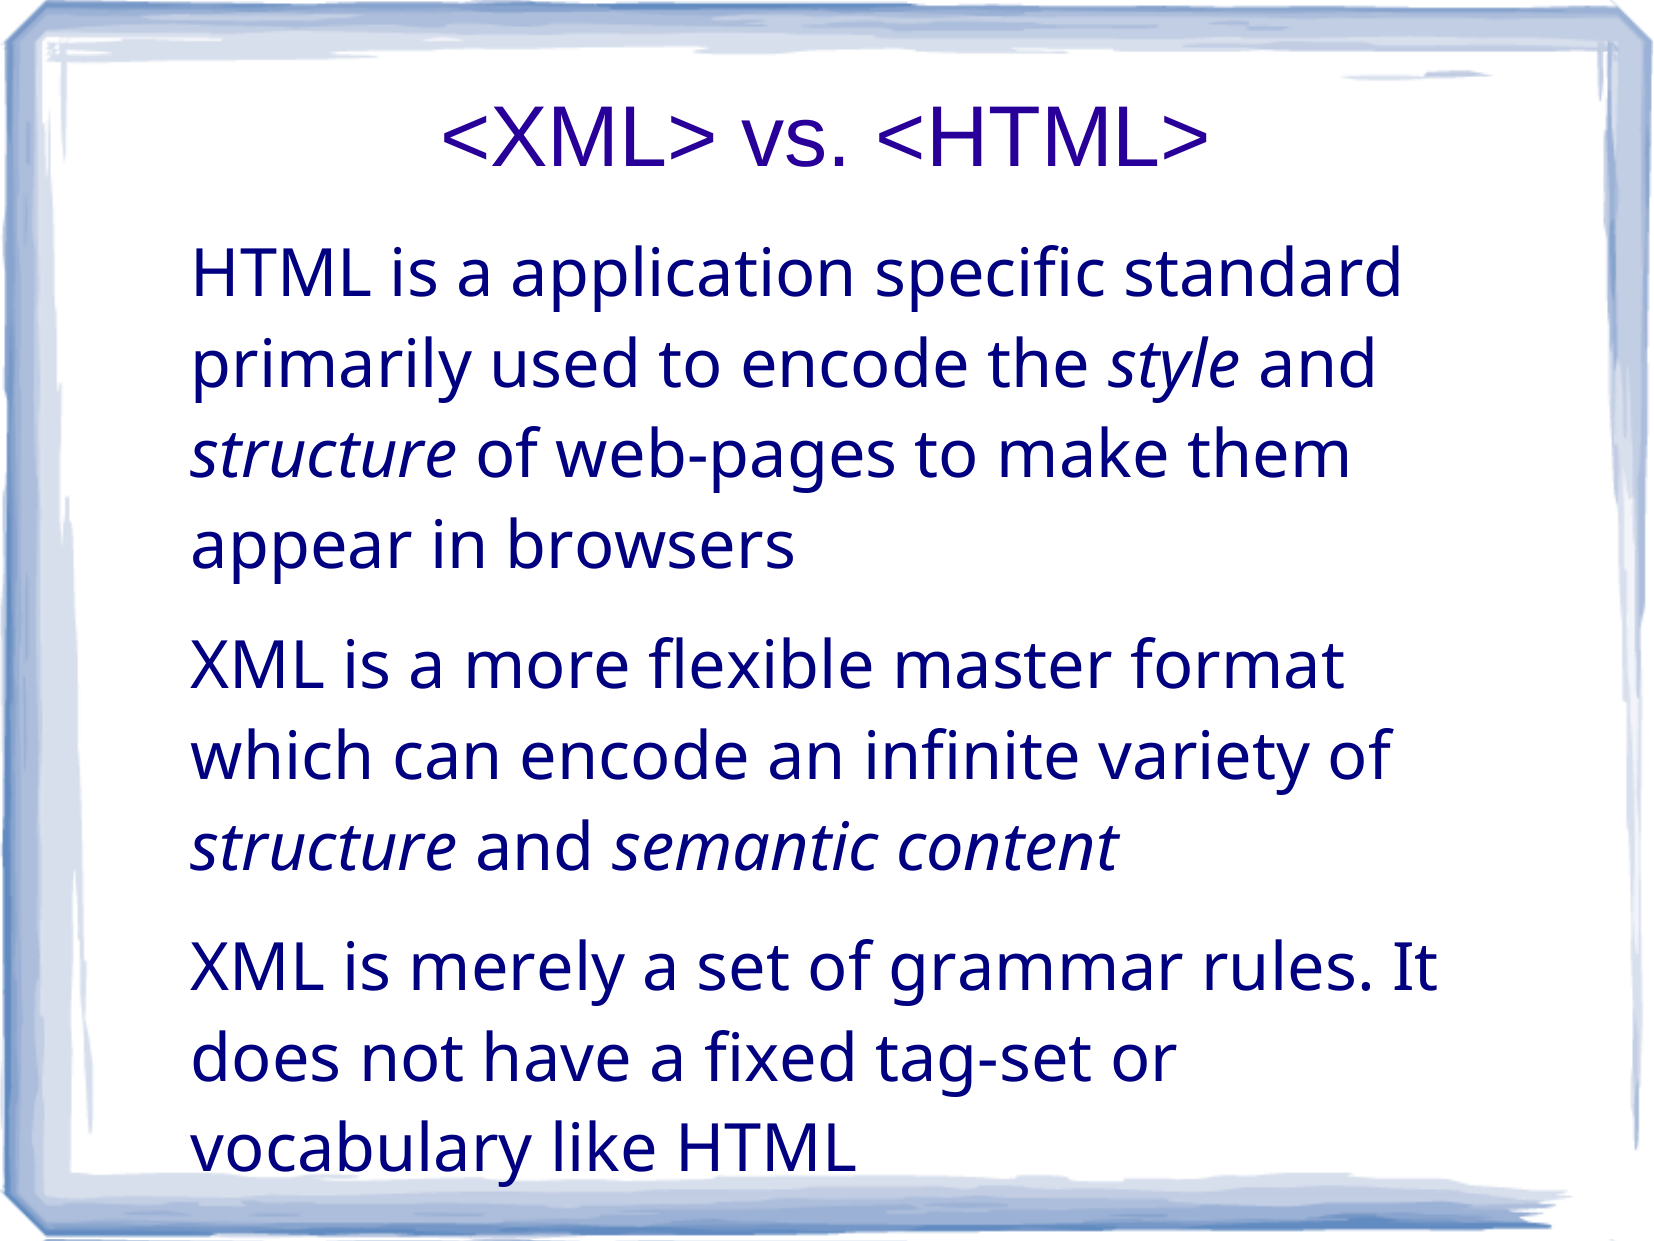

# <XML> vs. <HTML>
HTML is a application specific standard primarily used to encode the style and structure of web-pages to make them appear in browsers
XML is a more flexible master format which can encode an infinite variety of structure and semantic content
XML is merely a set of grammar rules. It does not have a fixed tag-set or vocabulary like HTML